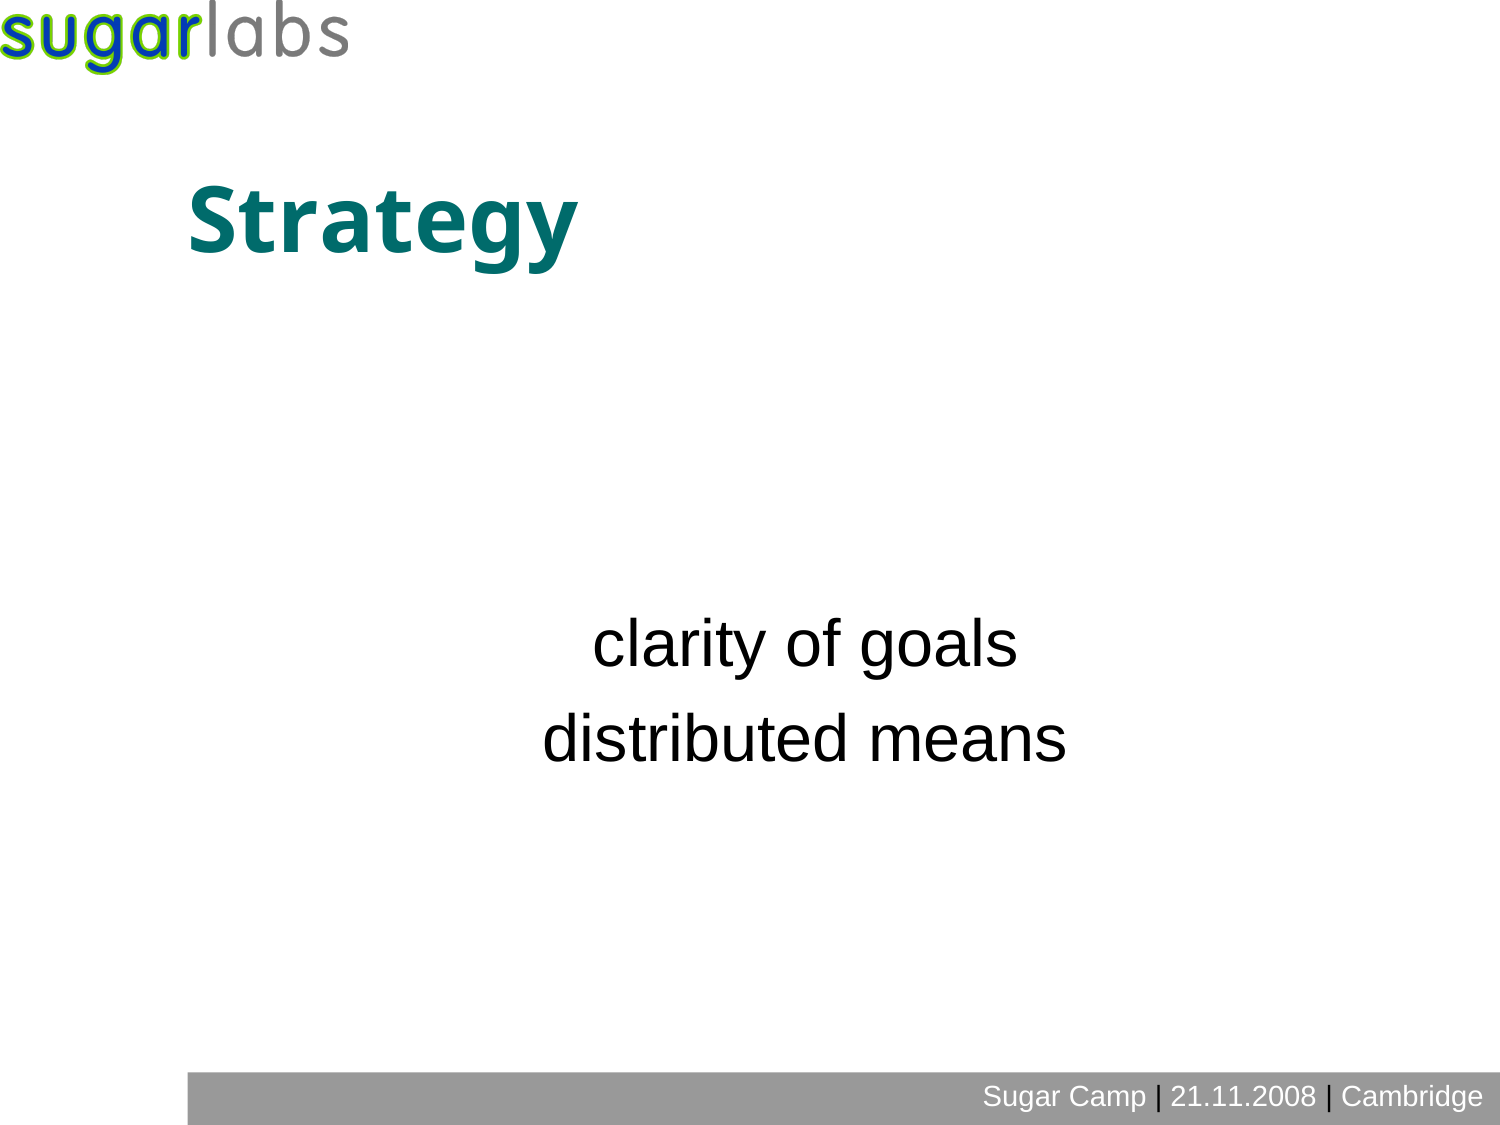

# Strategy
clarity of goals
distributed means